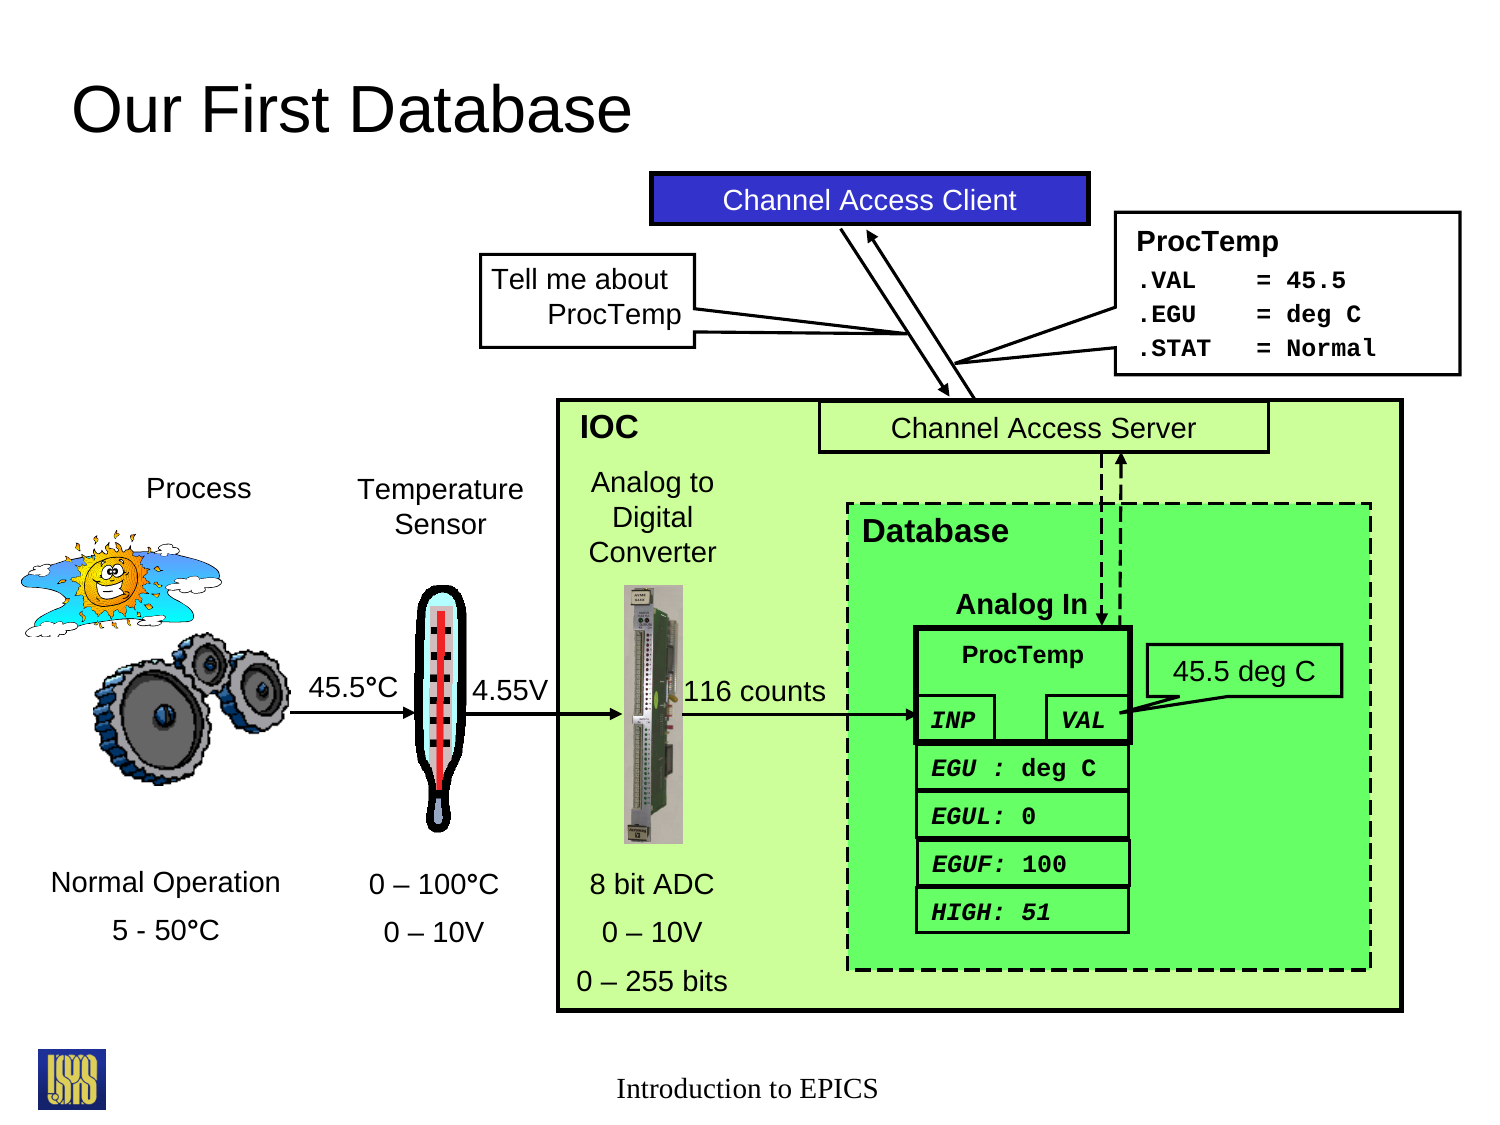

# Our First Database
Channel Access Client
ProcTemp
.VAL = 45.5
.EGU = deg C
.STAT = Normal
Tell me about ProcTemp
IOC
Channel Access Server
Analog to Digital Converter
Process
Temperature Sensor
Database
Analog In
ProcTemp
45.5 deg C
45.5°C
4.55V
116 counts
INP
VAL
EGU : deg C
EGUL: 0
EGUF: 100
Normal Operation
5 - 50°C
0 – 100°C
0 – 10V
8 bit ADC
0 – 10V
0 – 255 bits
HIGH: 51
[Your Presentation Title]